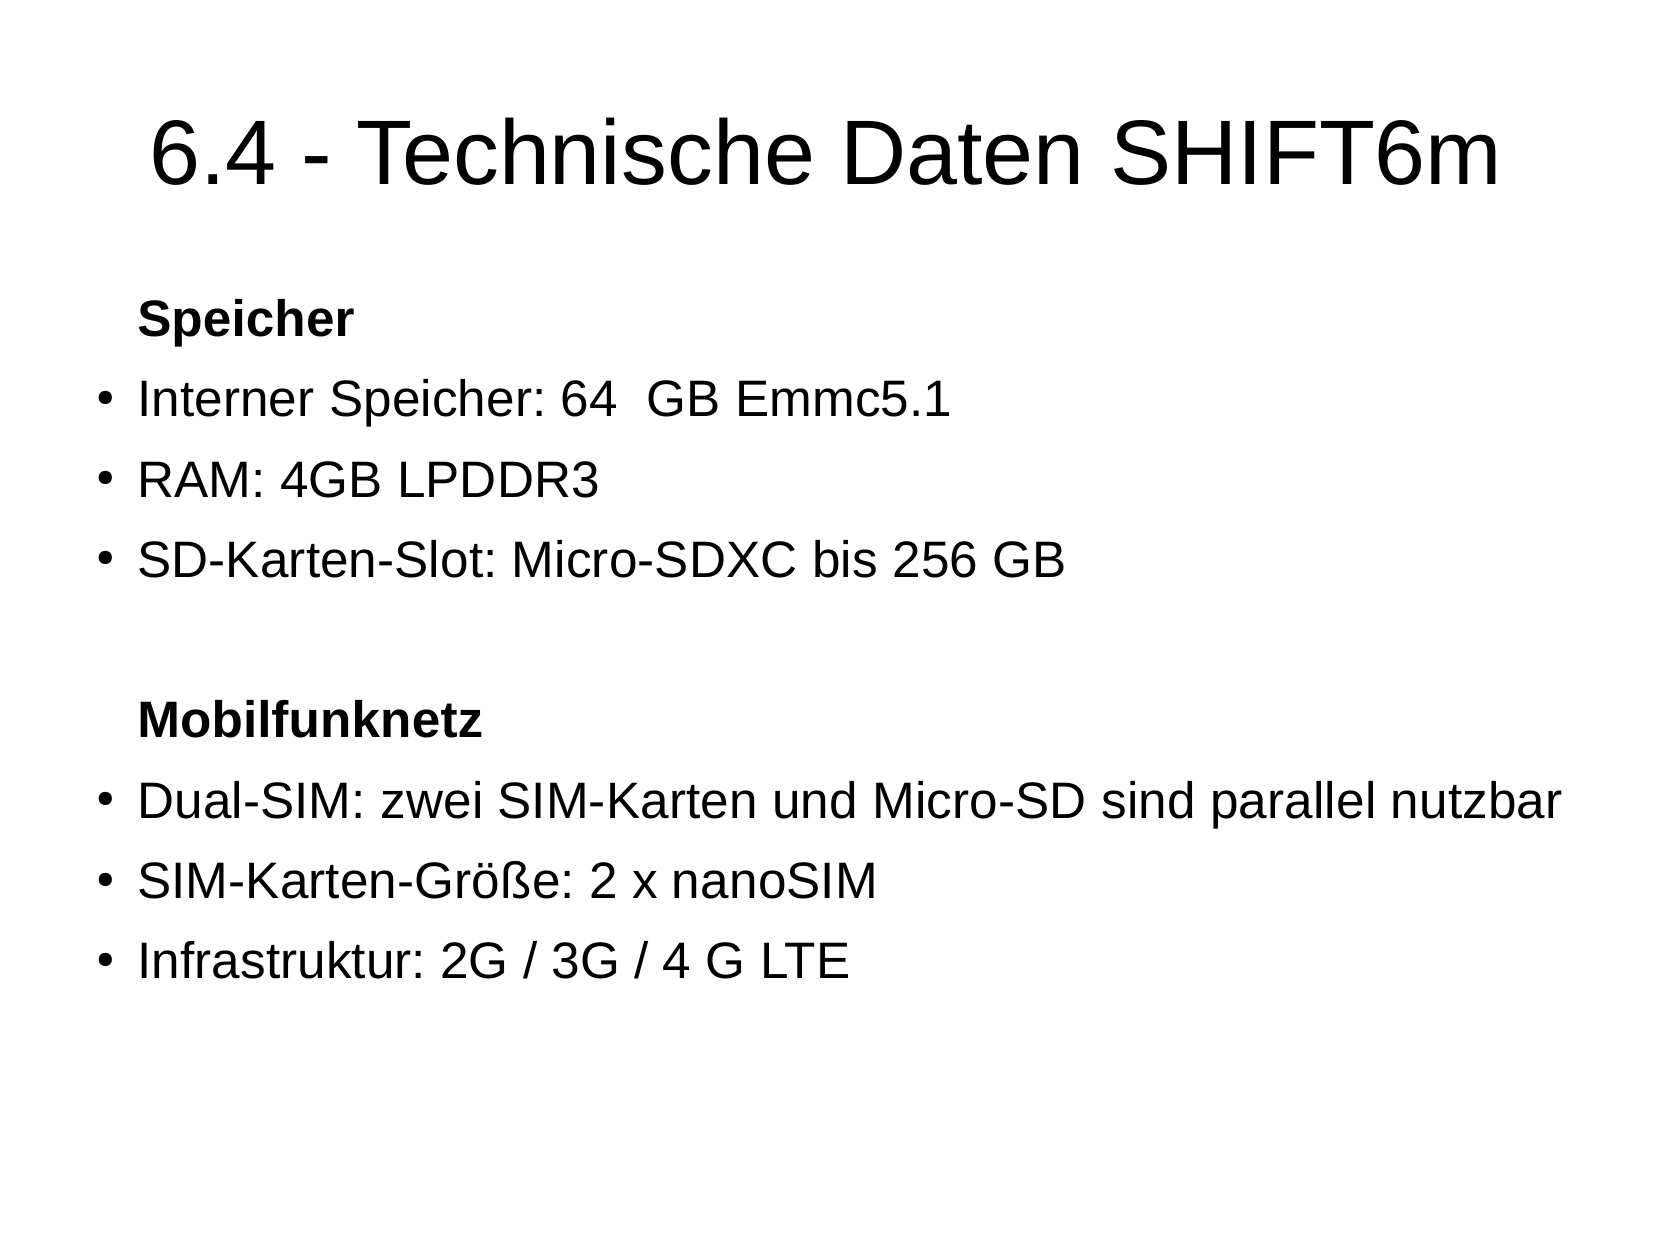

# 6.4 - Technische Daten SHIFT6m
Speicher
Interner Speicher: 64 GB Emmc5.1
RAM: 4GB LPDDR3
SD-Karten-Slot: Micro-SDXC bis 256 GB
Mobilfunknetz
Dual-SIM: zwei SIM-Karten und Micro-SD sind parallel nutzbar
SIM-Karten-Größe: 2 x nanoSIM
Infrastruktur: 2G / 3G / 4 G LTE